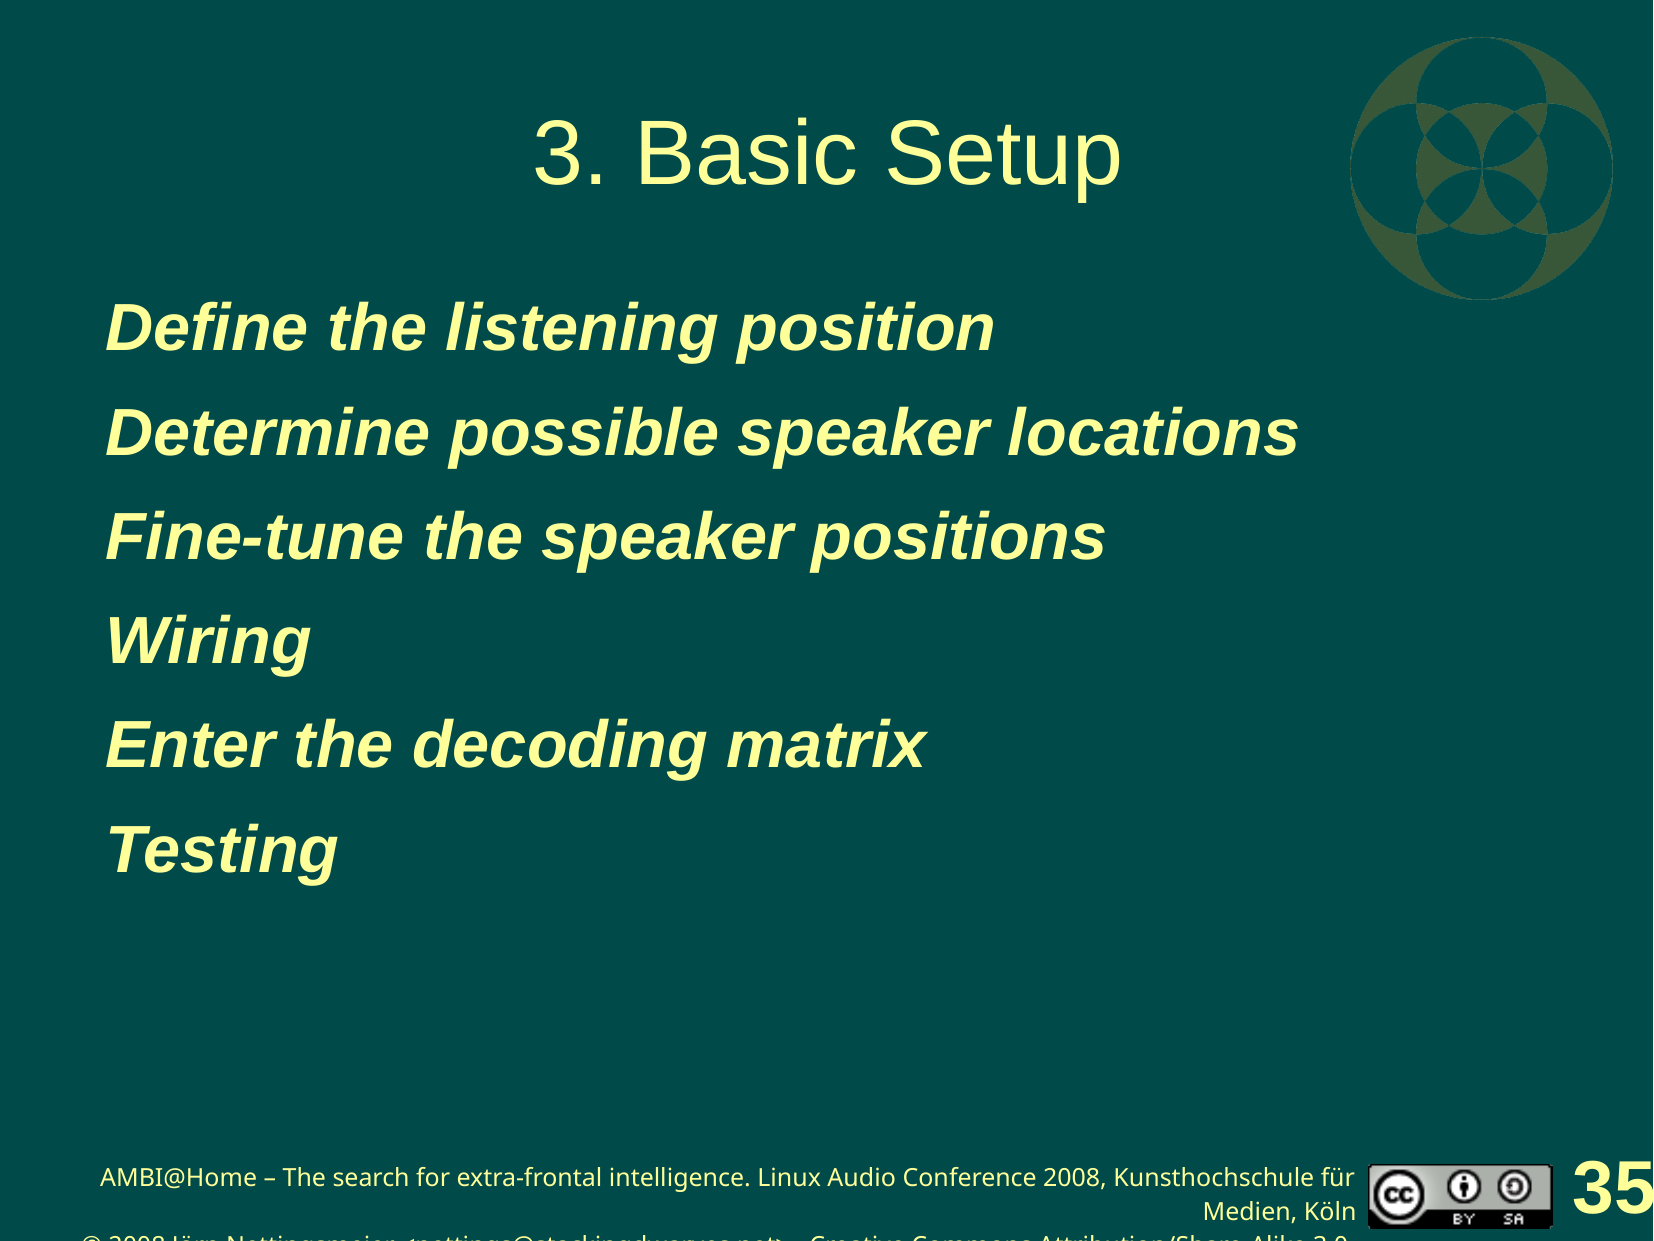

# 3. Basic Setup
Define the listening position
Determine possible speaker locations
Fine-tune the speaker positions
Wiring
Enter the decoding matrix
Testing